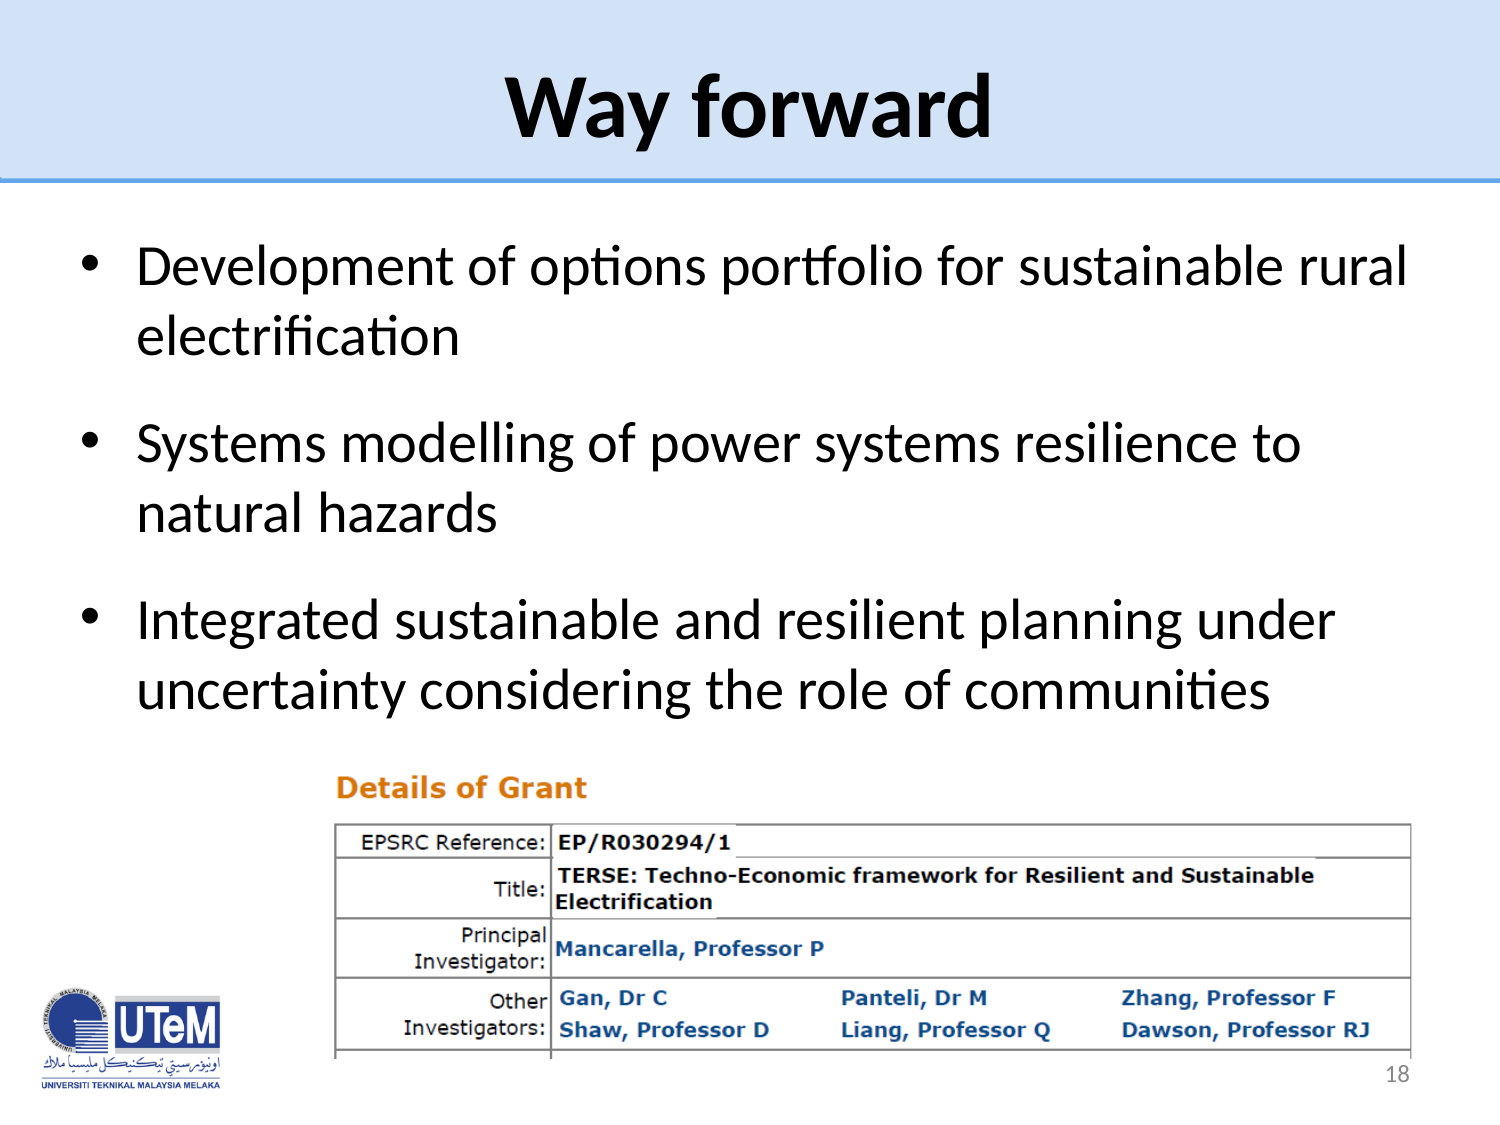

# Way forward
Development of options portfolio for sustainable rural electrification
Systems modelling of power systems resilience to natural hazards
Integrated sustainable and resilient planning under uncertainty considering the role of communities